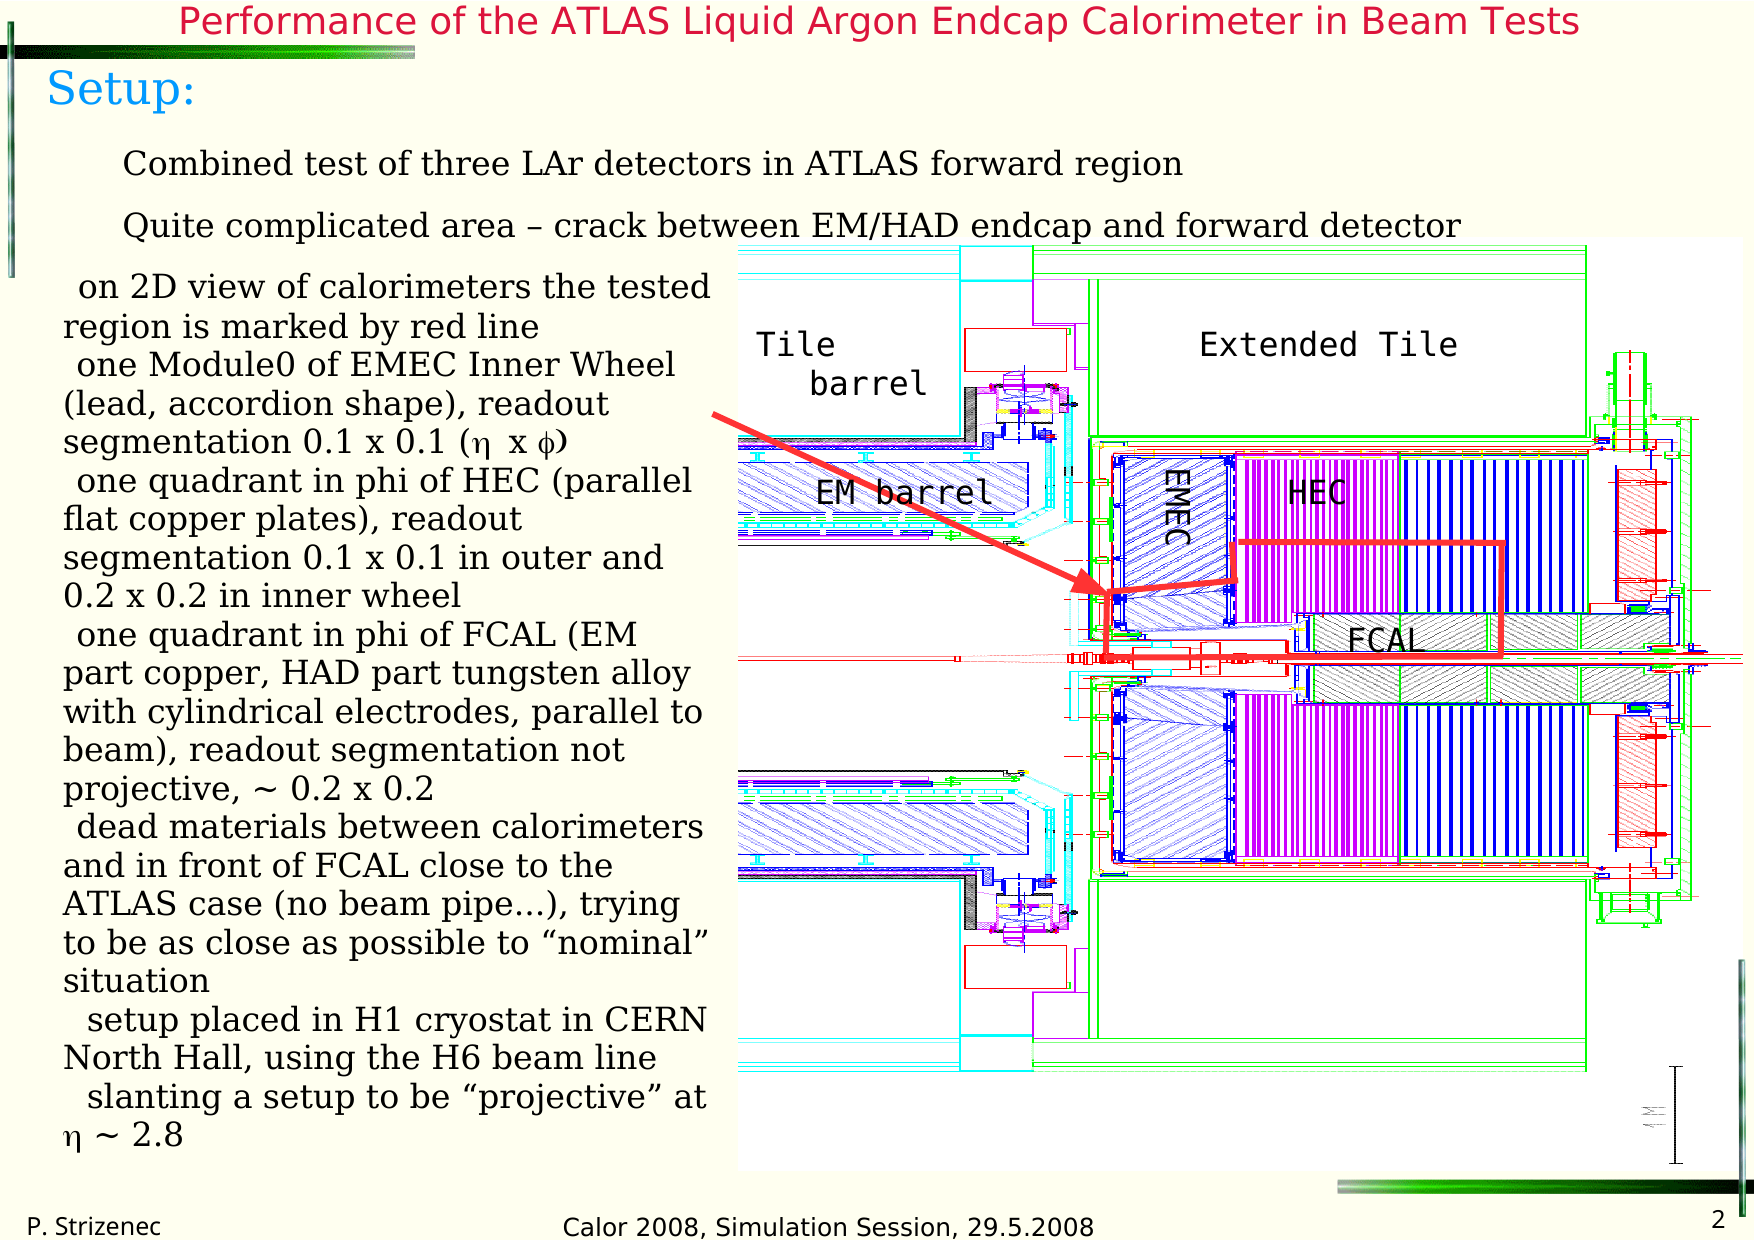

Performance of the ATLAS Liquid Argon Endcap Calorimeter in Beam Tests
# Setup:
Combined test of three LAr detectors in ATLAS forward region
Quite complicated area – crack between EM/HAD endcap and forward detector
 on 2D view of calorimeters the tested region is marked by red line
 one Module0 of EMEC Inner Wheel (lead, accordion shape), readout segmentation 0.1 x 0.1 ( x )
 one quadrant in phi of HEC (parallel flat copper plates), readout segmentation 0.1 x 0.1 in outer and 0.2 x 0.2 in inner wheel
 one quadrant in phi of FCAL (EM part copper, HAD part tungsten alloy with cylindrical electrodes, parallel to beam), readout segmentation not projective, ~ 0.2 x 0.2
 dead materials between calorimeters and in front of FCAL close to the ATLAS case (no beam pipe...), trying to be as close as possible to “nominal” situation
 setup placed in H1 cryostat in CERN North Hall, using the H6 beam line
 slanting a setup to be “projective” at  ~ 2.8
Tile barrel
Extended Tile
EM barrel
HEC
EMEC
FCAL
P. Strizenec
Calor 2008, Simulation Session, 29.5.2008